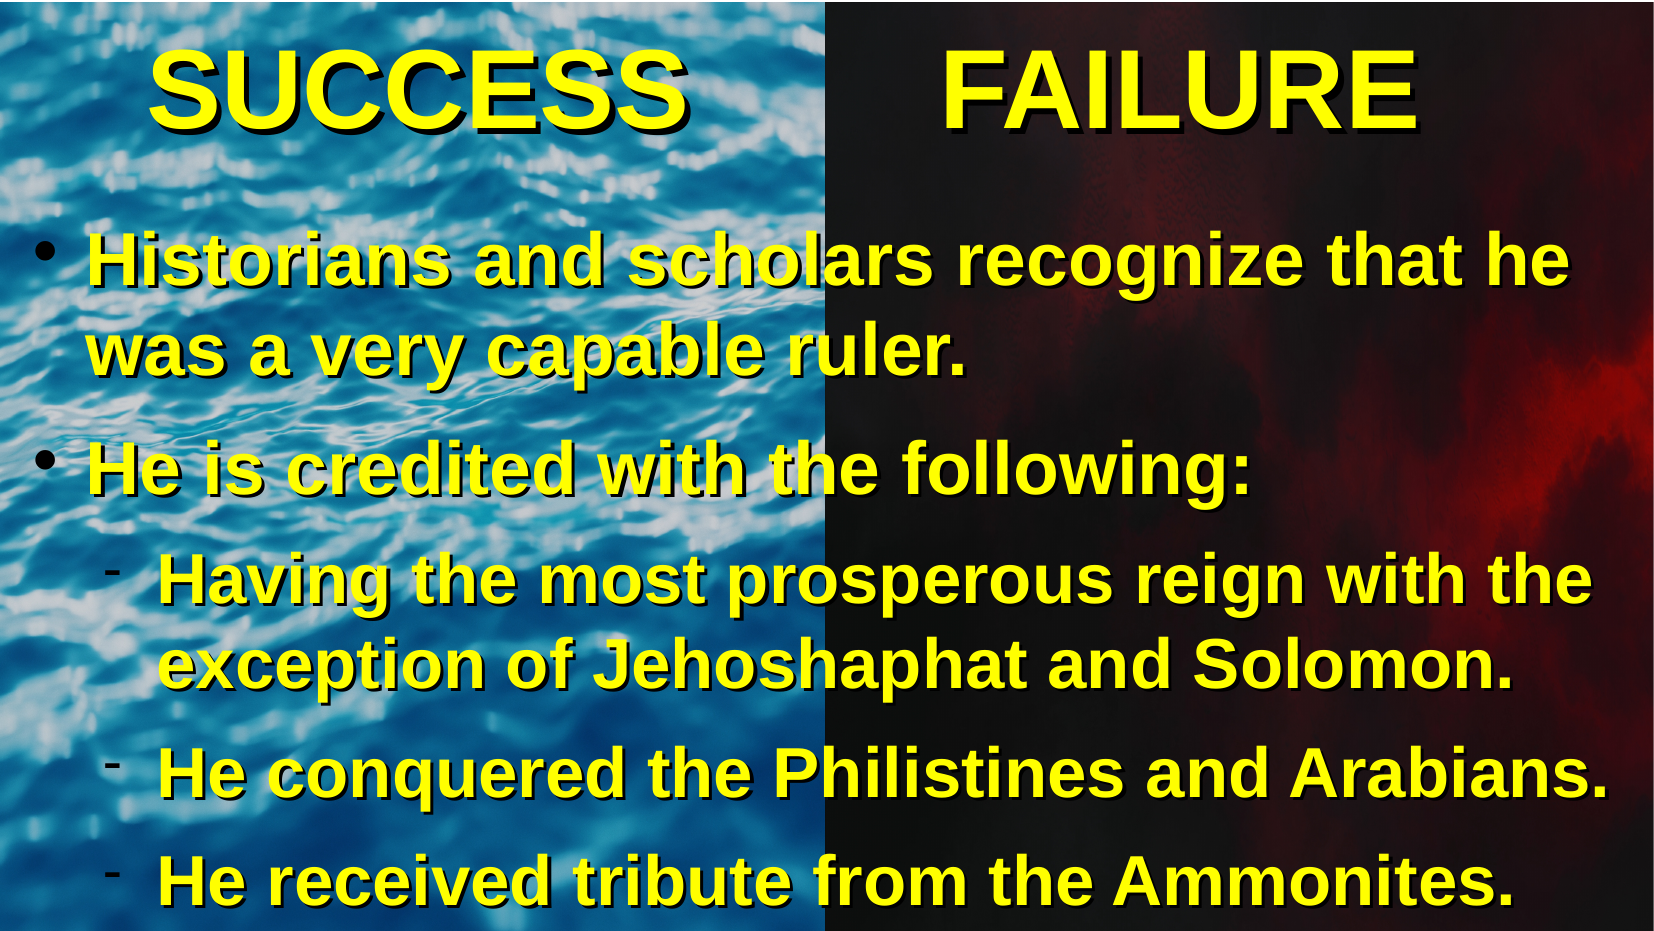

SUCCESS FAILURE
Historians and scholars recognize that he was a very capable ruler.
He is credited with the following:
Having the most prosperous reign with the exception of Jehoshaphat and Solomon.
He conquered the Philistines and Arabians.
He received tribute from the Ammonites.